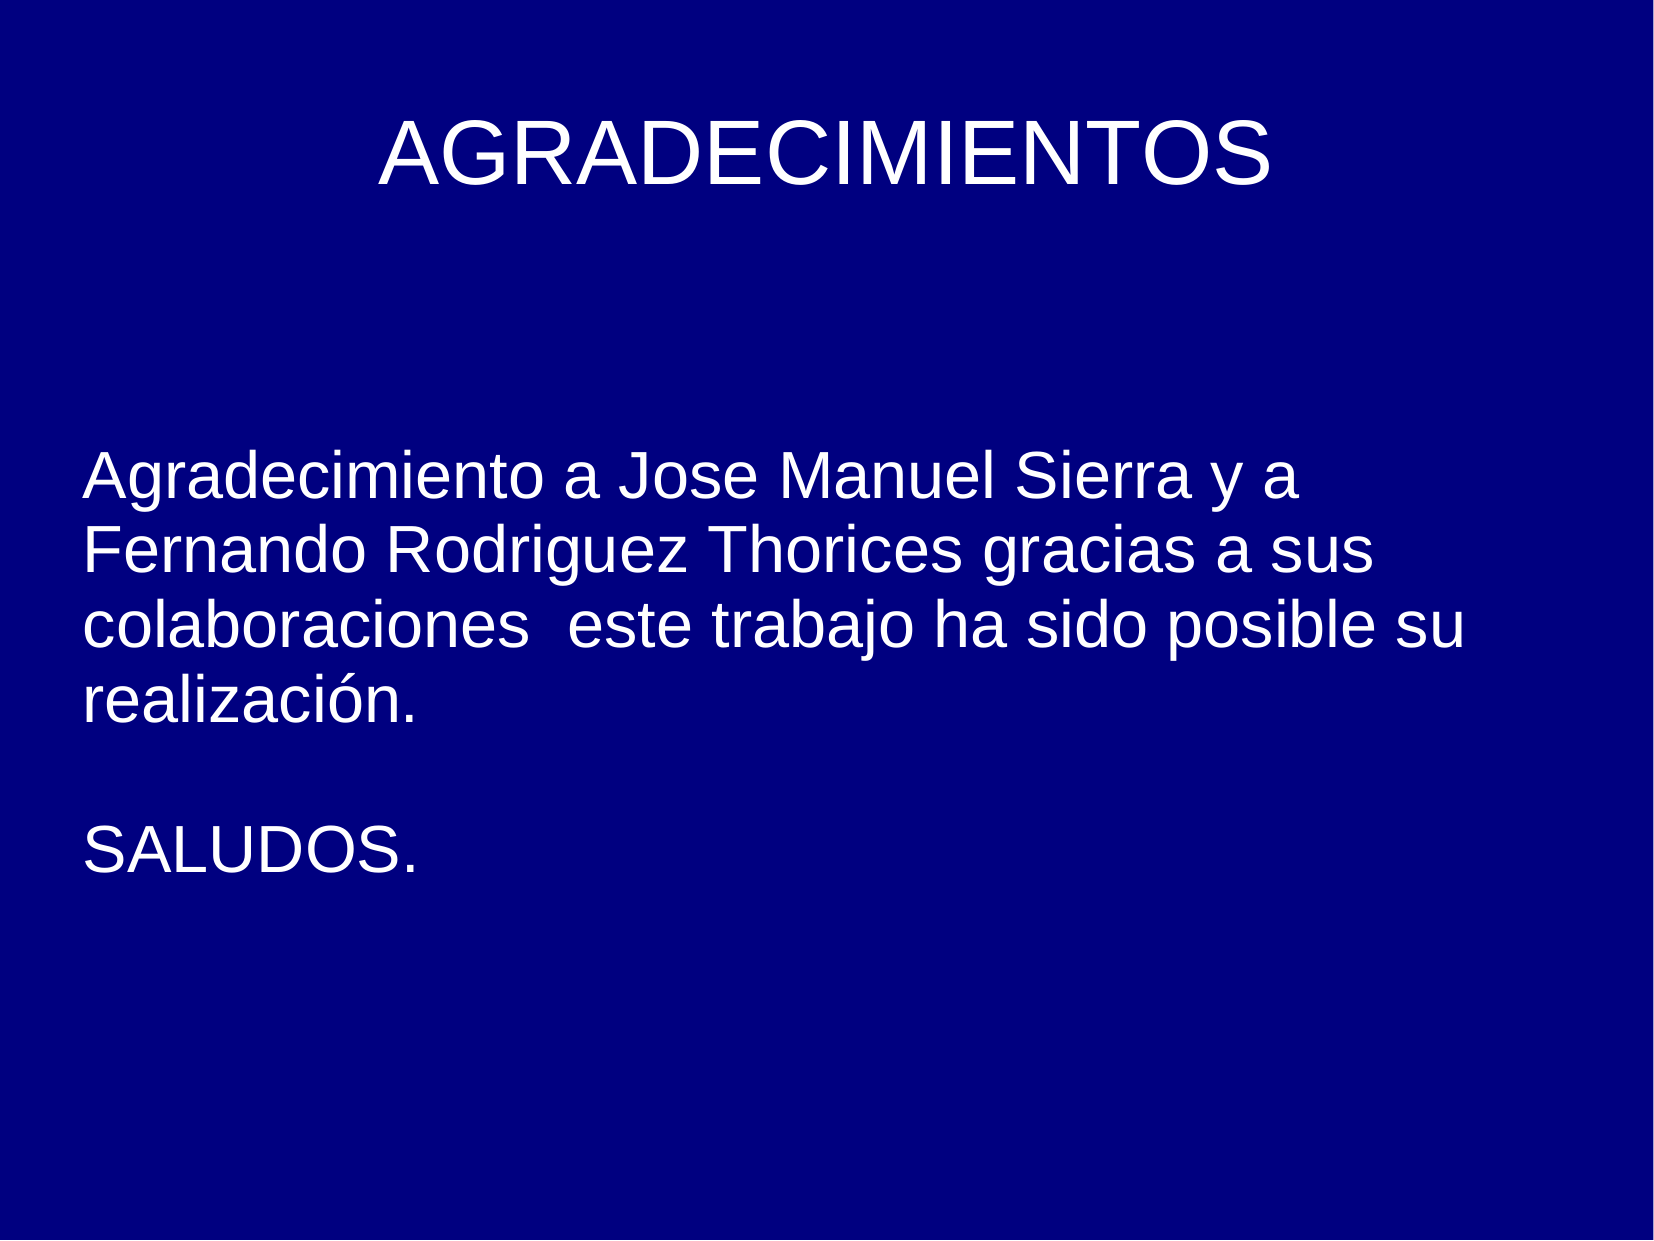

# AGRADECIMIENTOS
Agradecimiento a Jose Manuel Sierra y a Fernando Rodriguez Thorices gracias a sus colaboraciones este trabajo ha sido posible su realización.
SALUDOS.